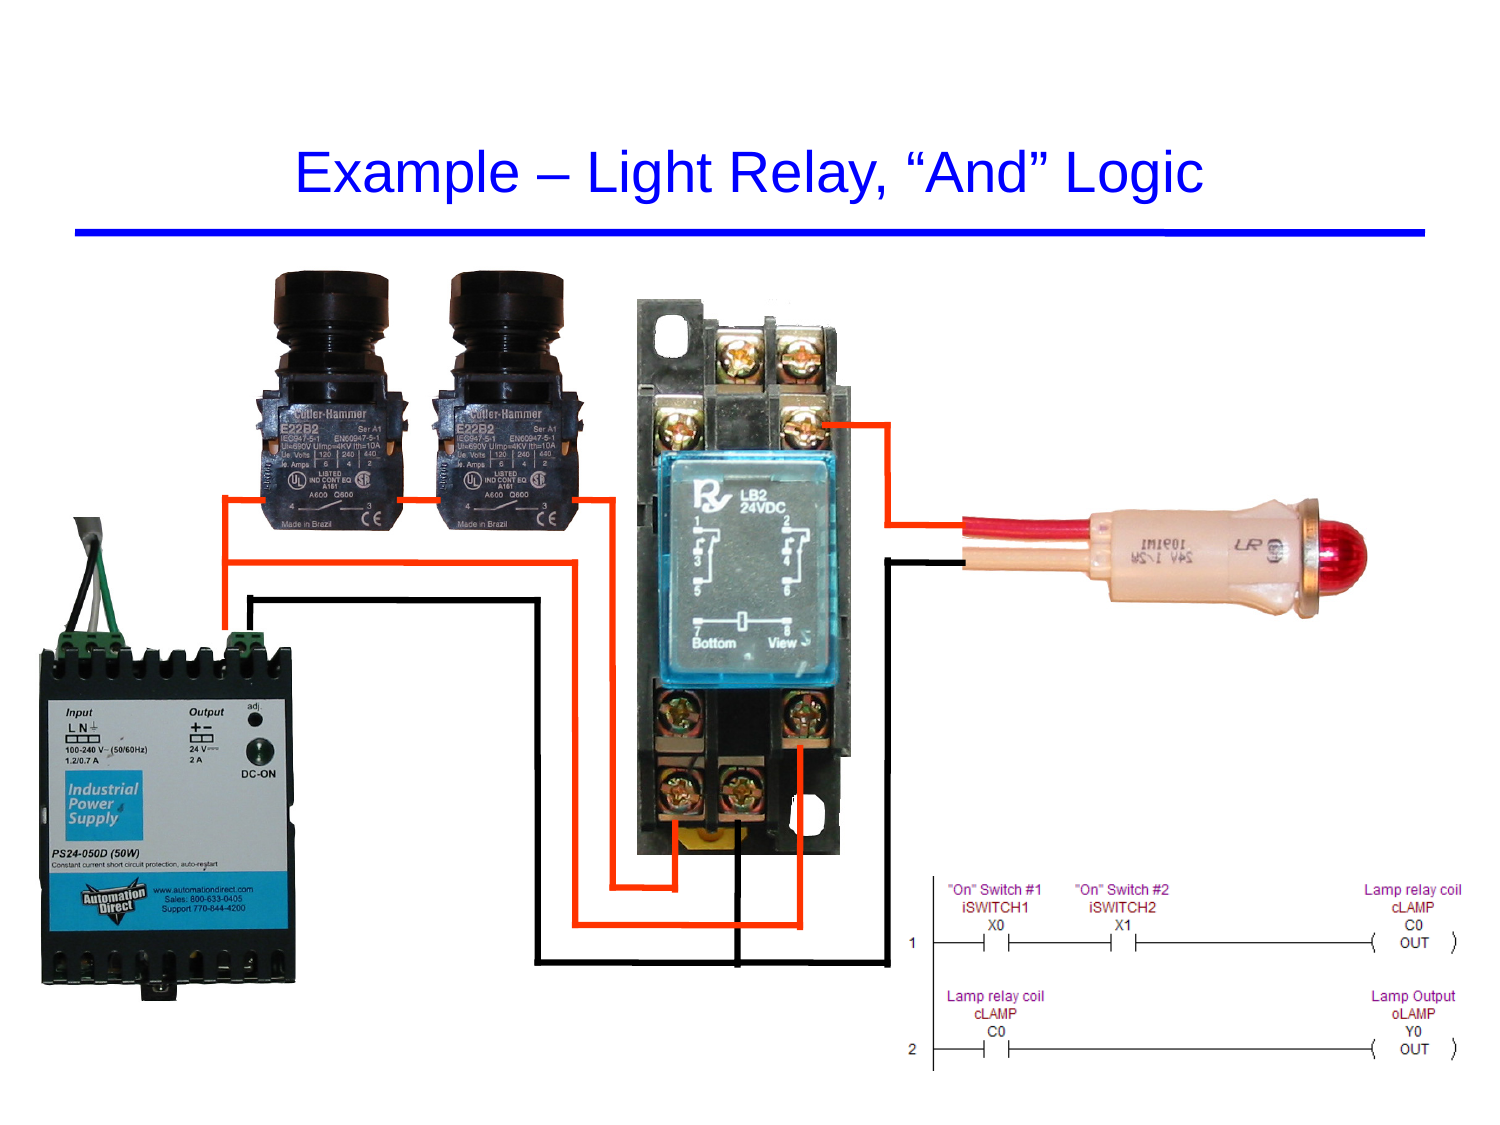

# Example – Light Relay, “And” Logic